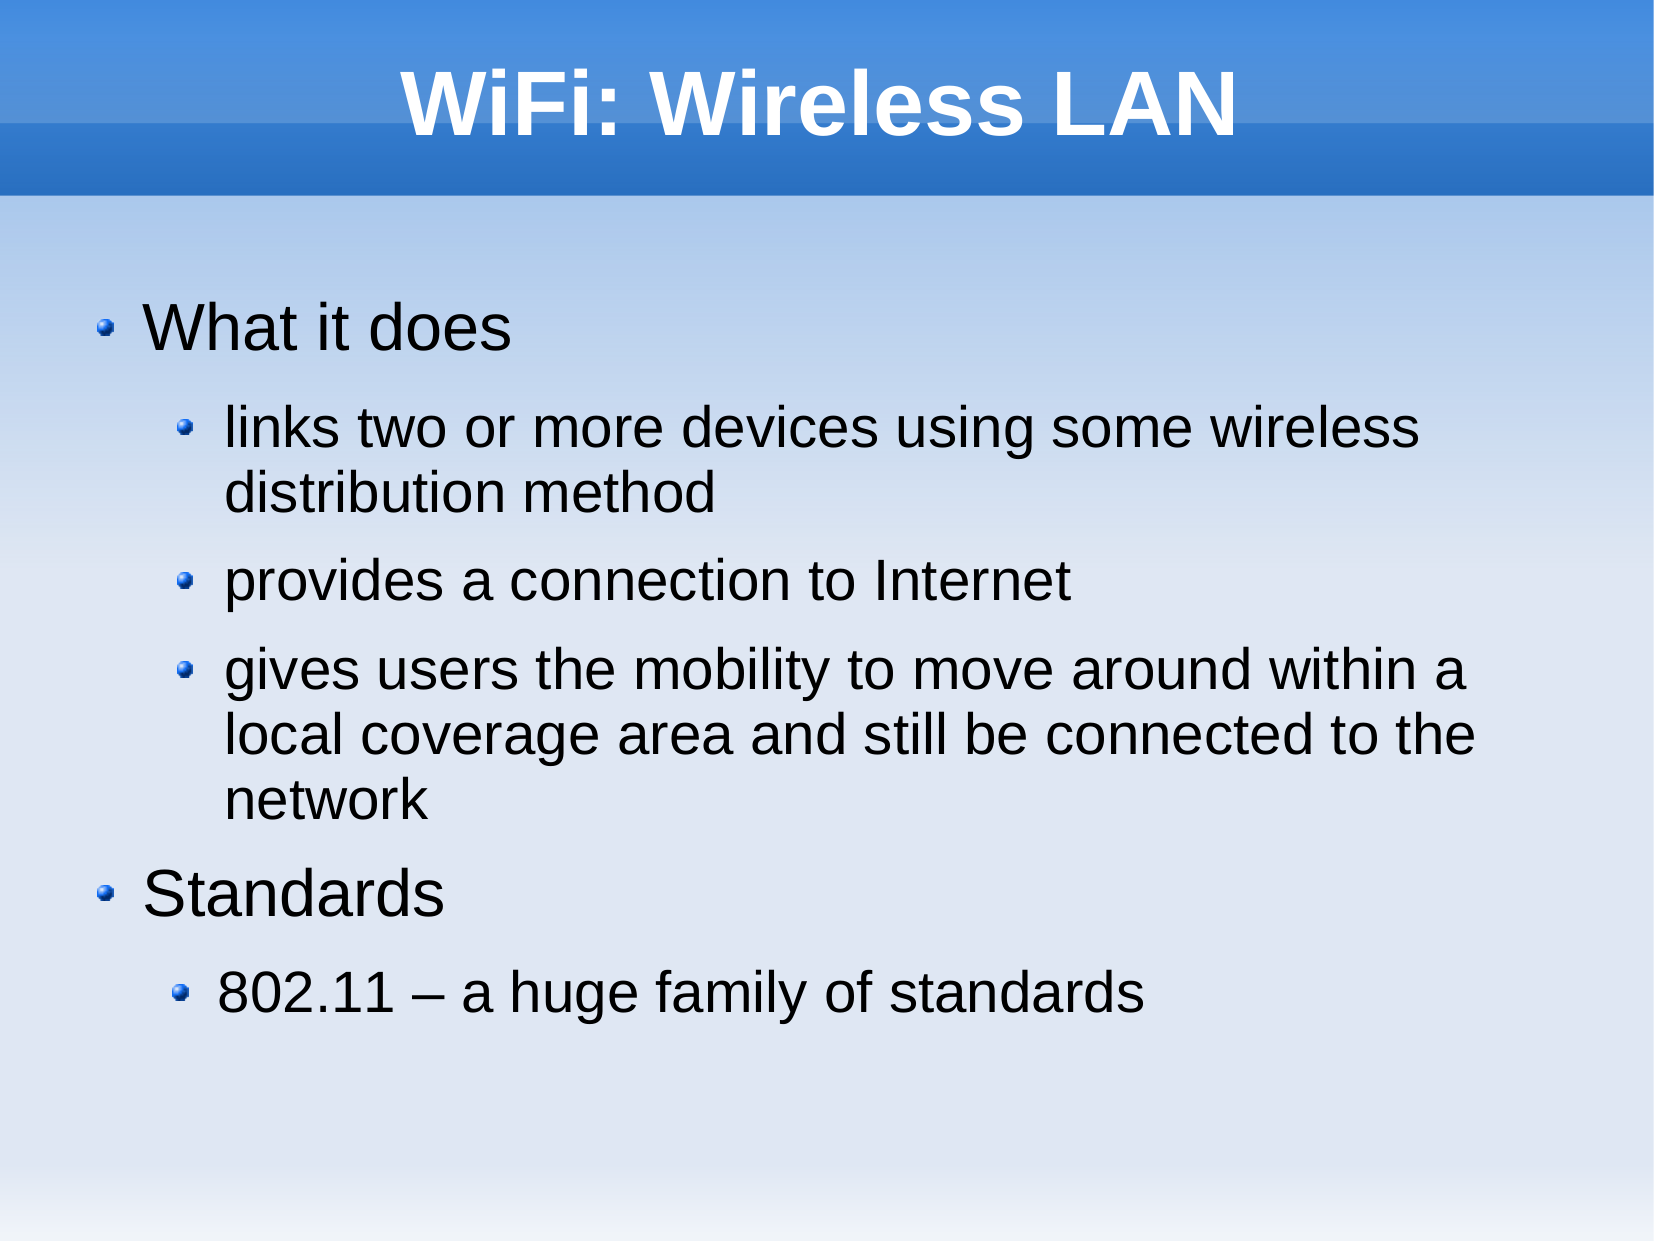

# WiFi: Wireless LAN
What it does
links two or more devices using some wireless distribution method
provides a connection to Internet
gives users the mobility to move around within a local coverage area and still be connected to the network
Standards
802.11 – a huge family of standards